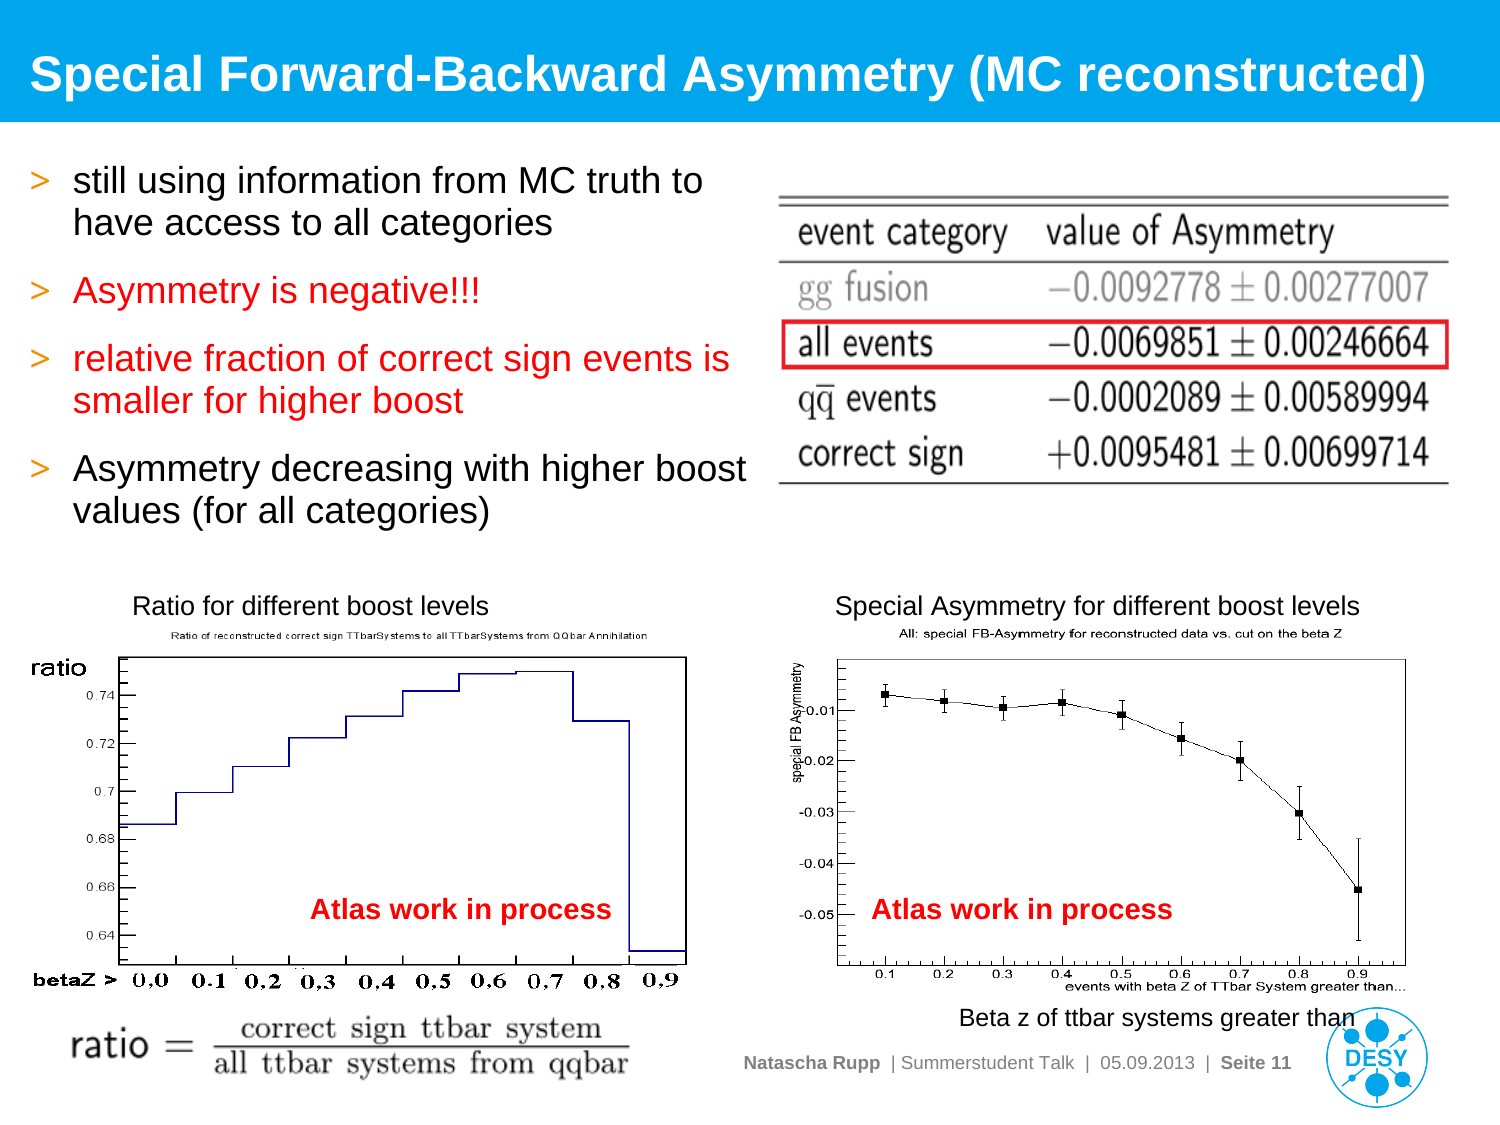

# Special Forward-Backward Asymmetry (MC reconstructed)
still using information from MC truth to have access to all categories
Asymmetry is negative!!!
relative fraction of correct sign events is smaller for higher boost
Asymmetry decreasing with higher boost values (for all categories)
Ratio for different boost levels
Special Asymmetry for different boost levels
Atlas work in process
Atlas work in process
Beta z of ttbar systems greater than